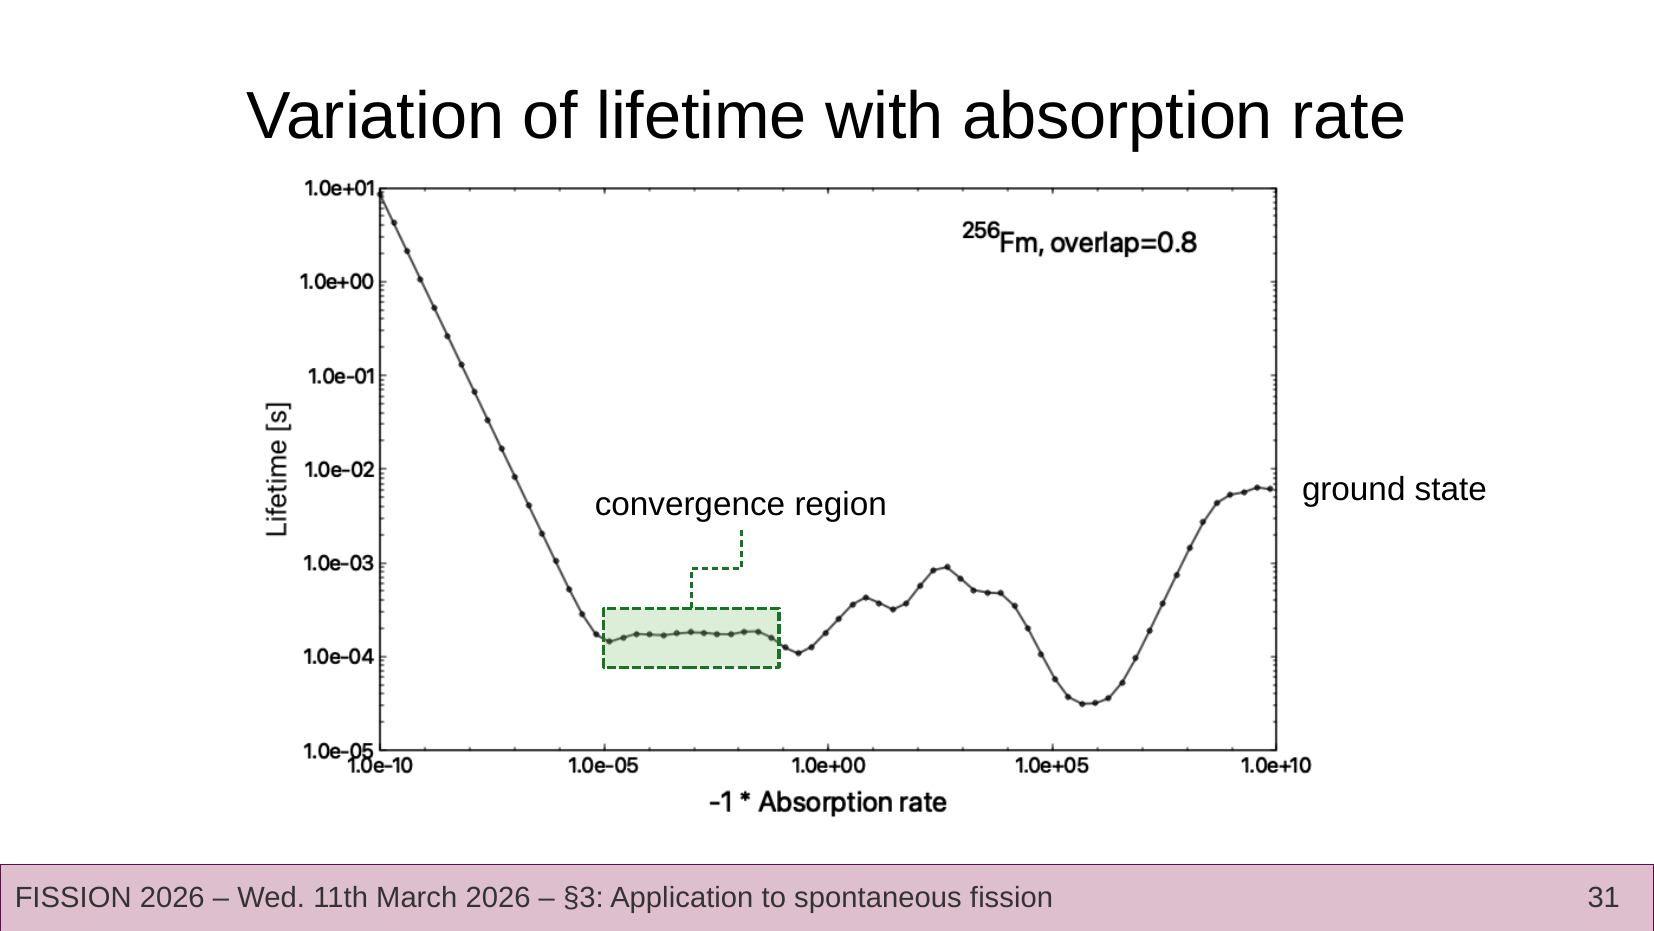

# Variation of lifetime with absorption rate
ground state
convergence region
FISSION 2026 – Wed. 11th March 2026 – §3: Application to spontaneous fission